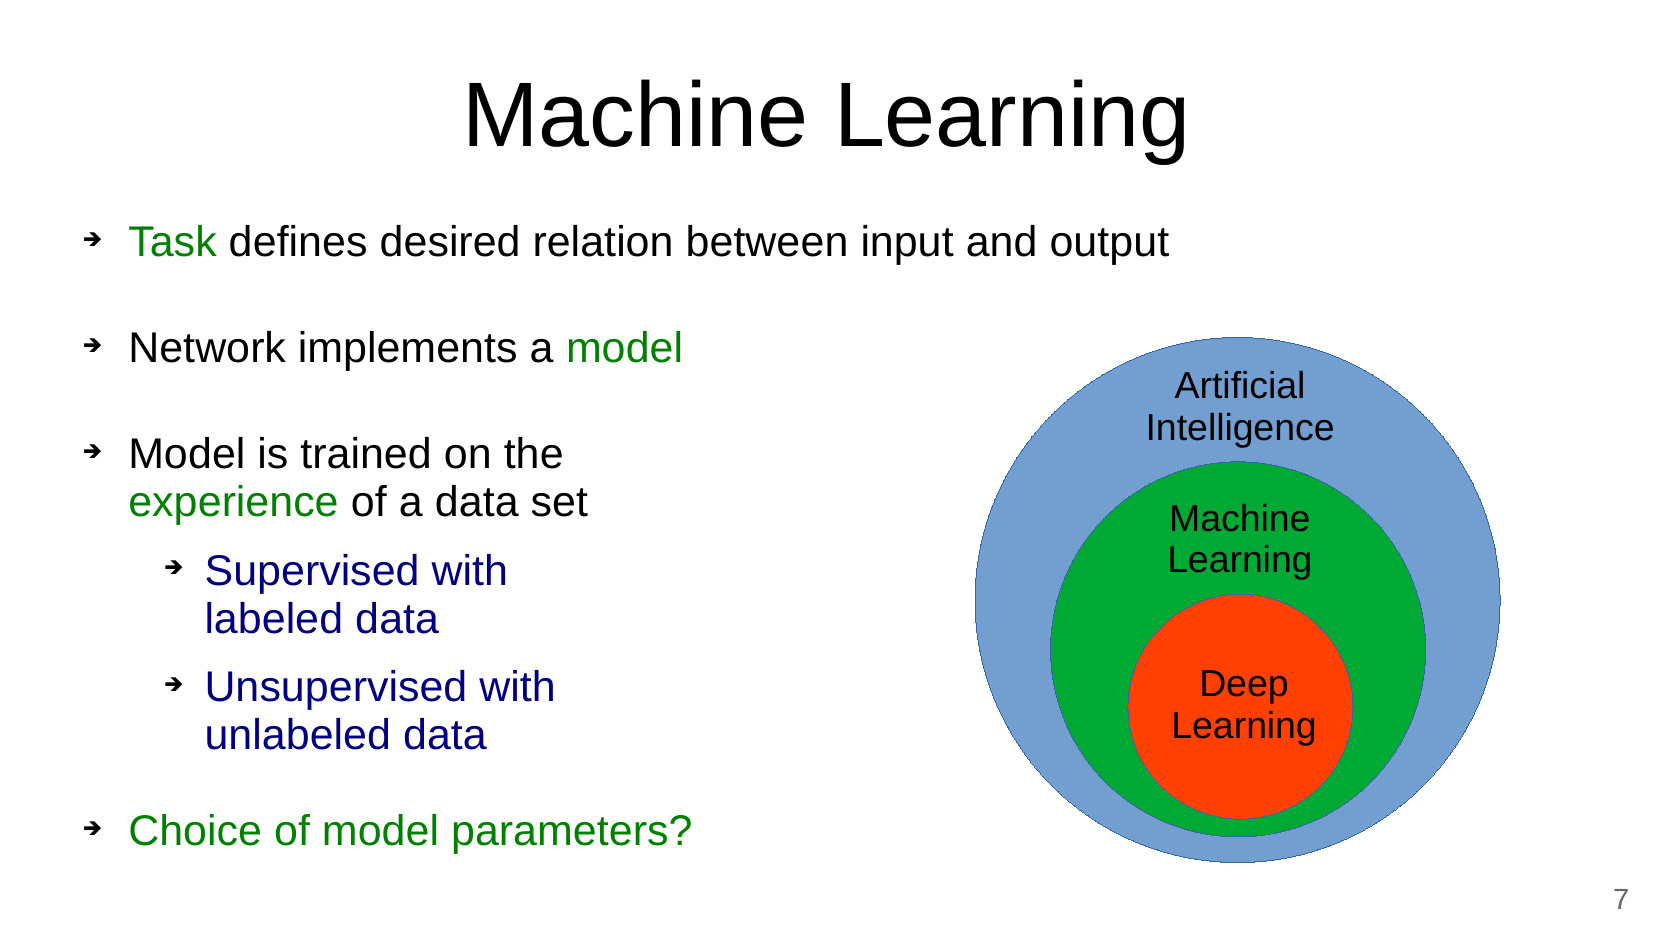

# Machine Learning
Task defines desired relation between input and output
Network implements a model
Model is trained on the
experience of a data set
Supervised with
labeled data
Unsupervised with
unlabeled data
Choice of model parameters?
Artificial
Intelligence
Machine
Learning
Deep
Learning